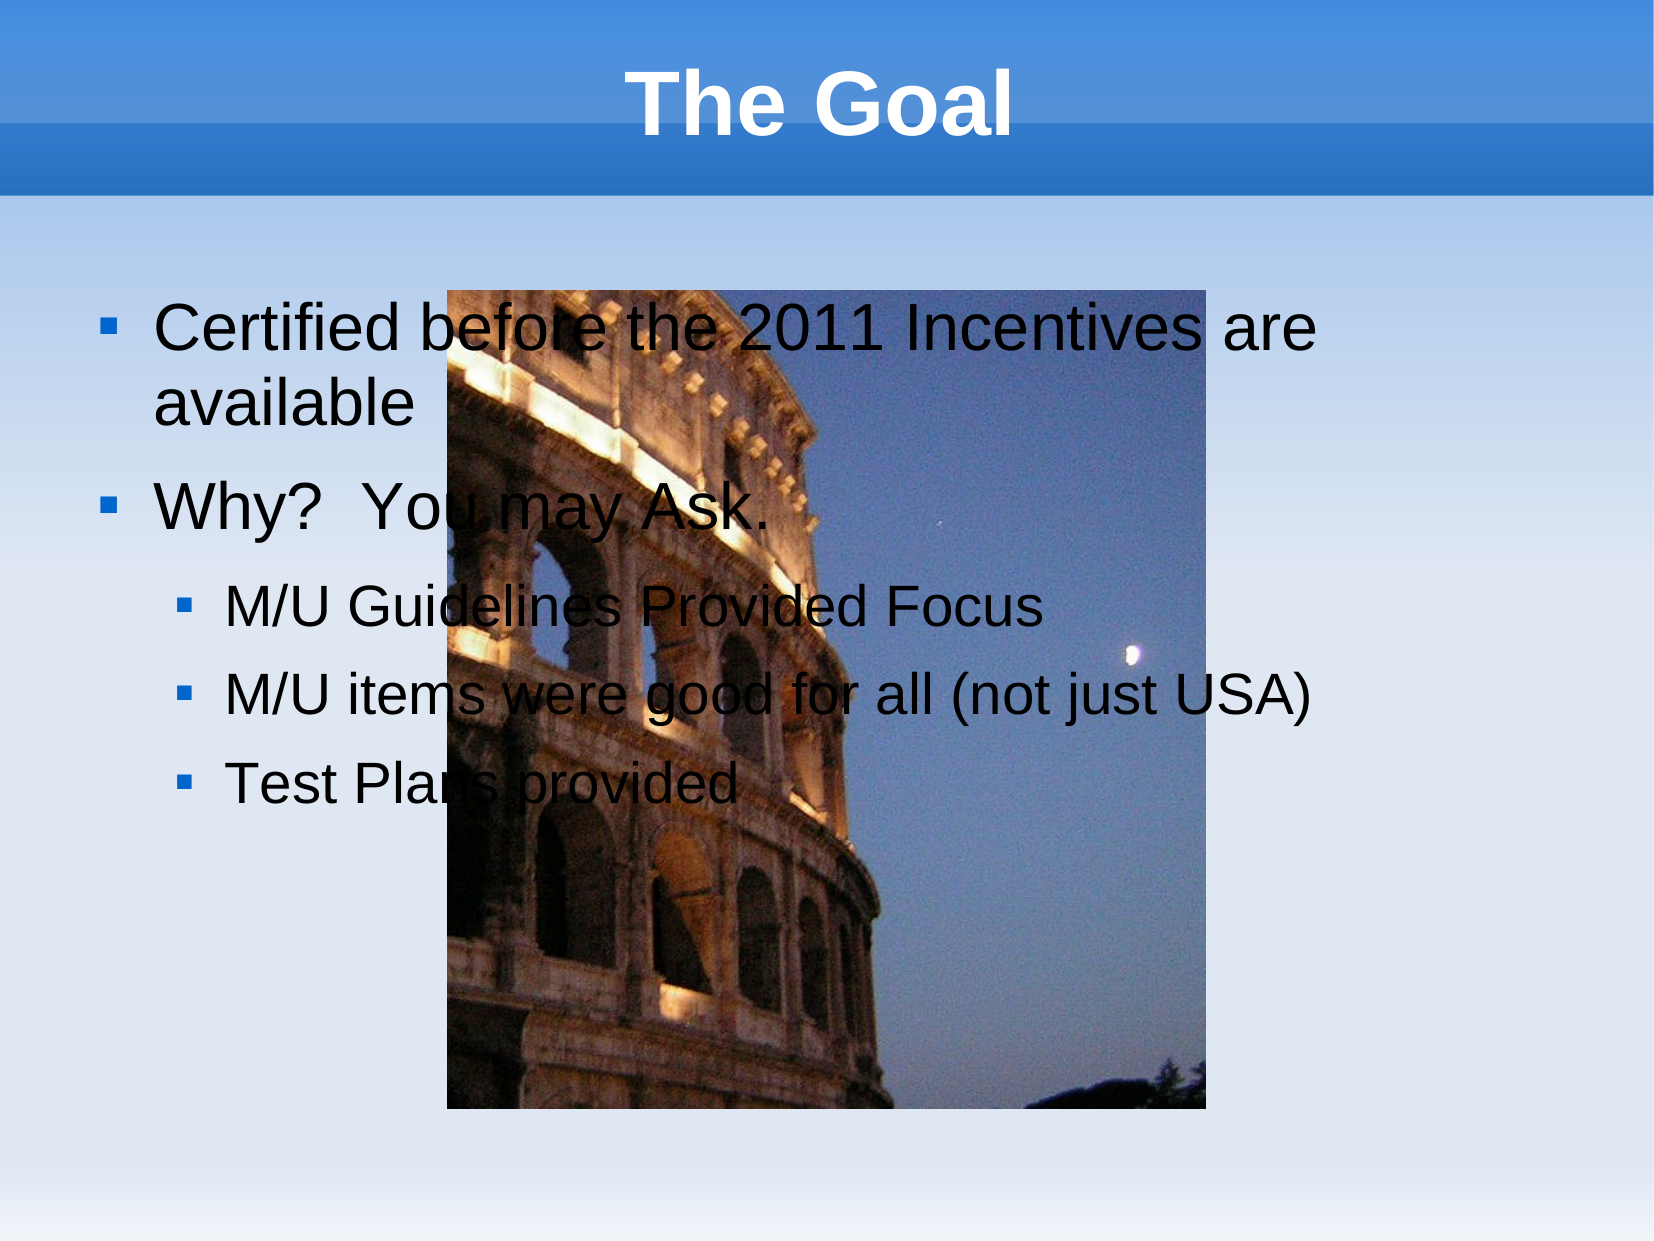

# The Goal
Certified before the 2011 Incentives are available
Why? You may Ask.
M/U Guidelines Provided Focus
M/U items were good for all (not just USA)
Test Plans provided